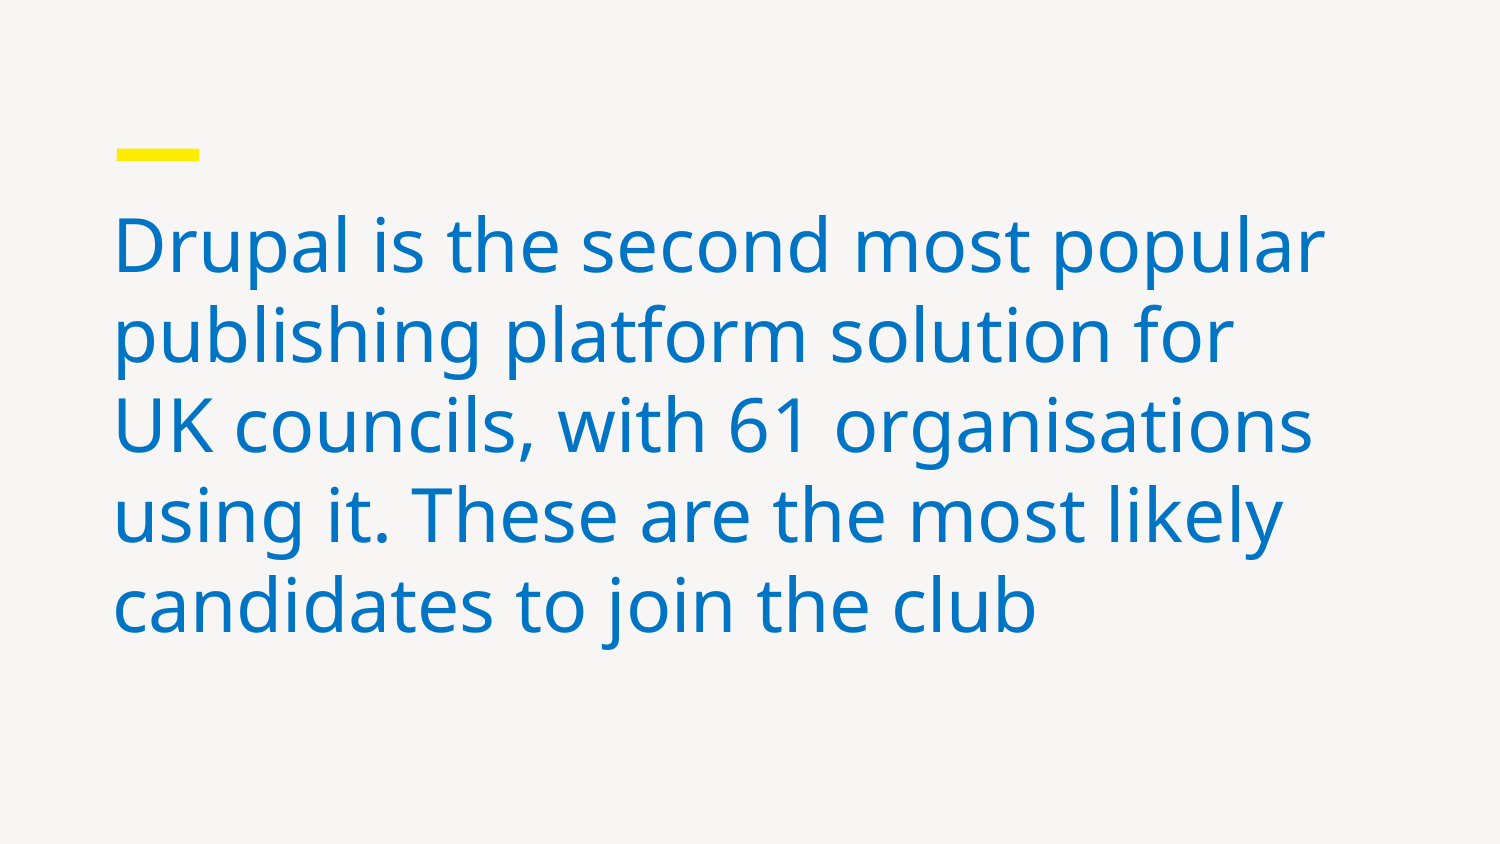

# Drupal is the second most popular publishing platform solution for UK councils, with 61 organisations using it. These are the most likely candidates to join the club